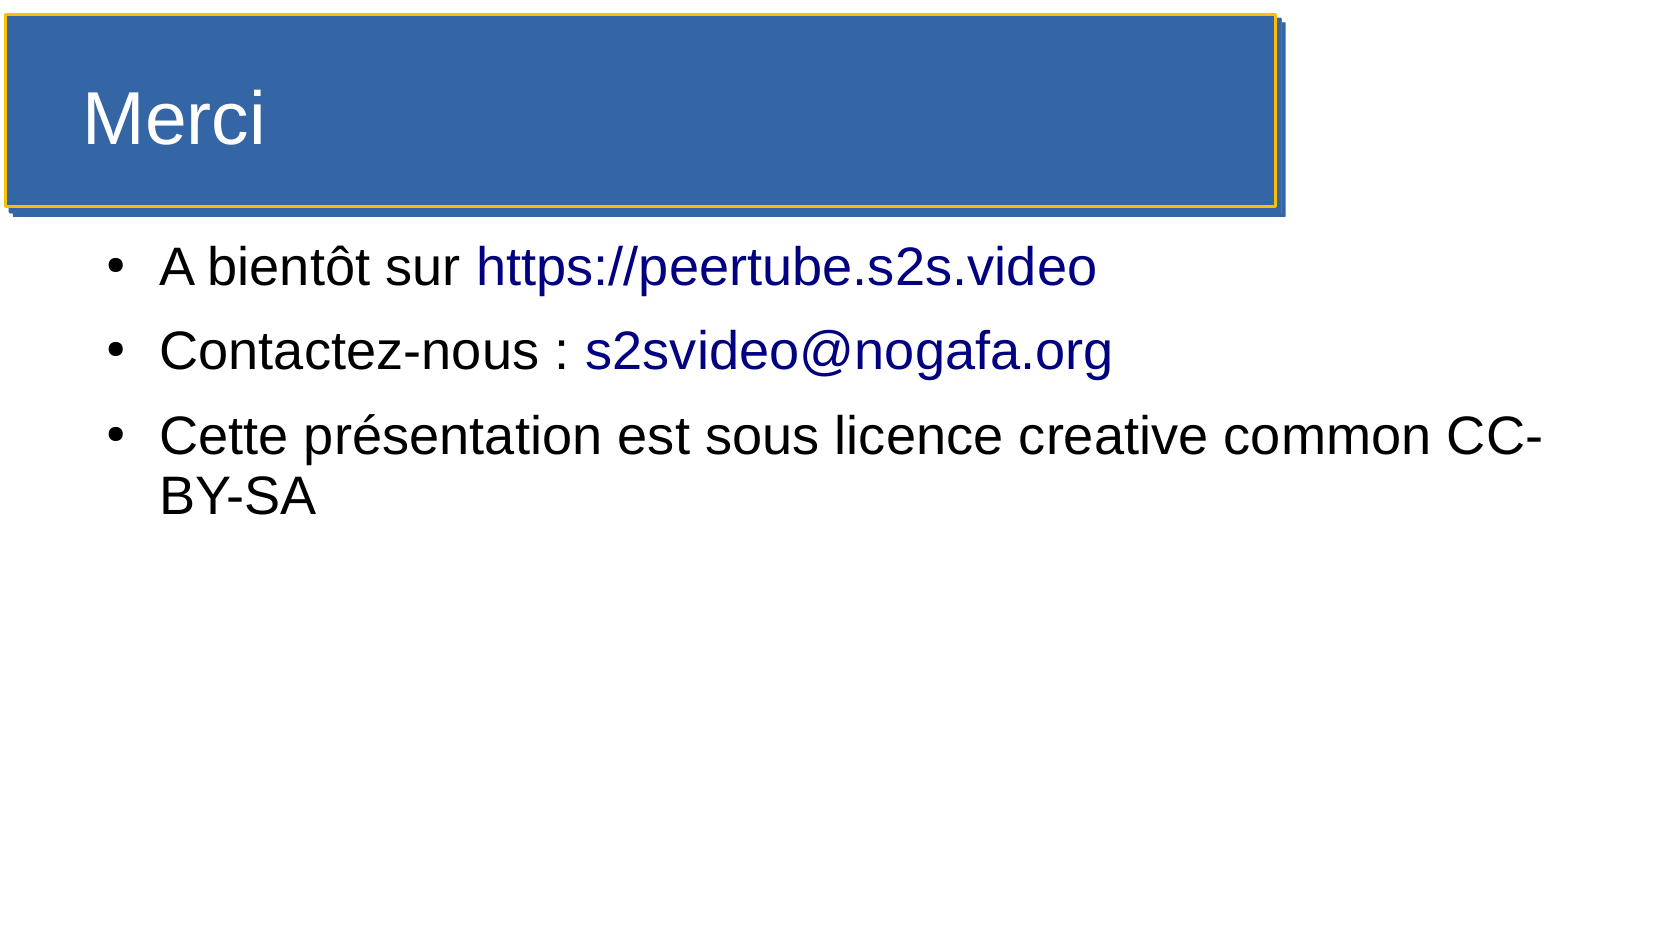

# Merci
A bientôt sur https://peertube.s2s.video
Contactez-nous : s2svideo@nogafa.org
Cette présentation est sous licence creative common CC-BY-SA